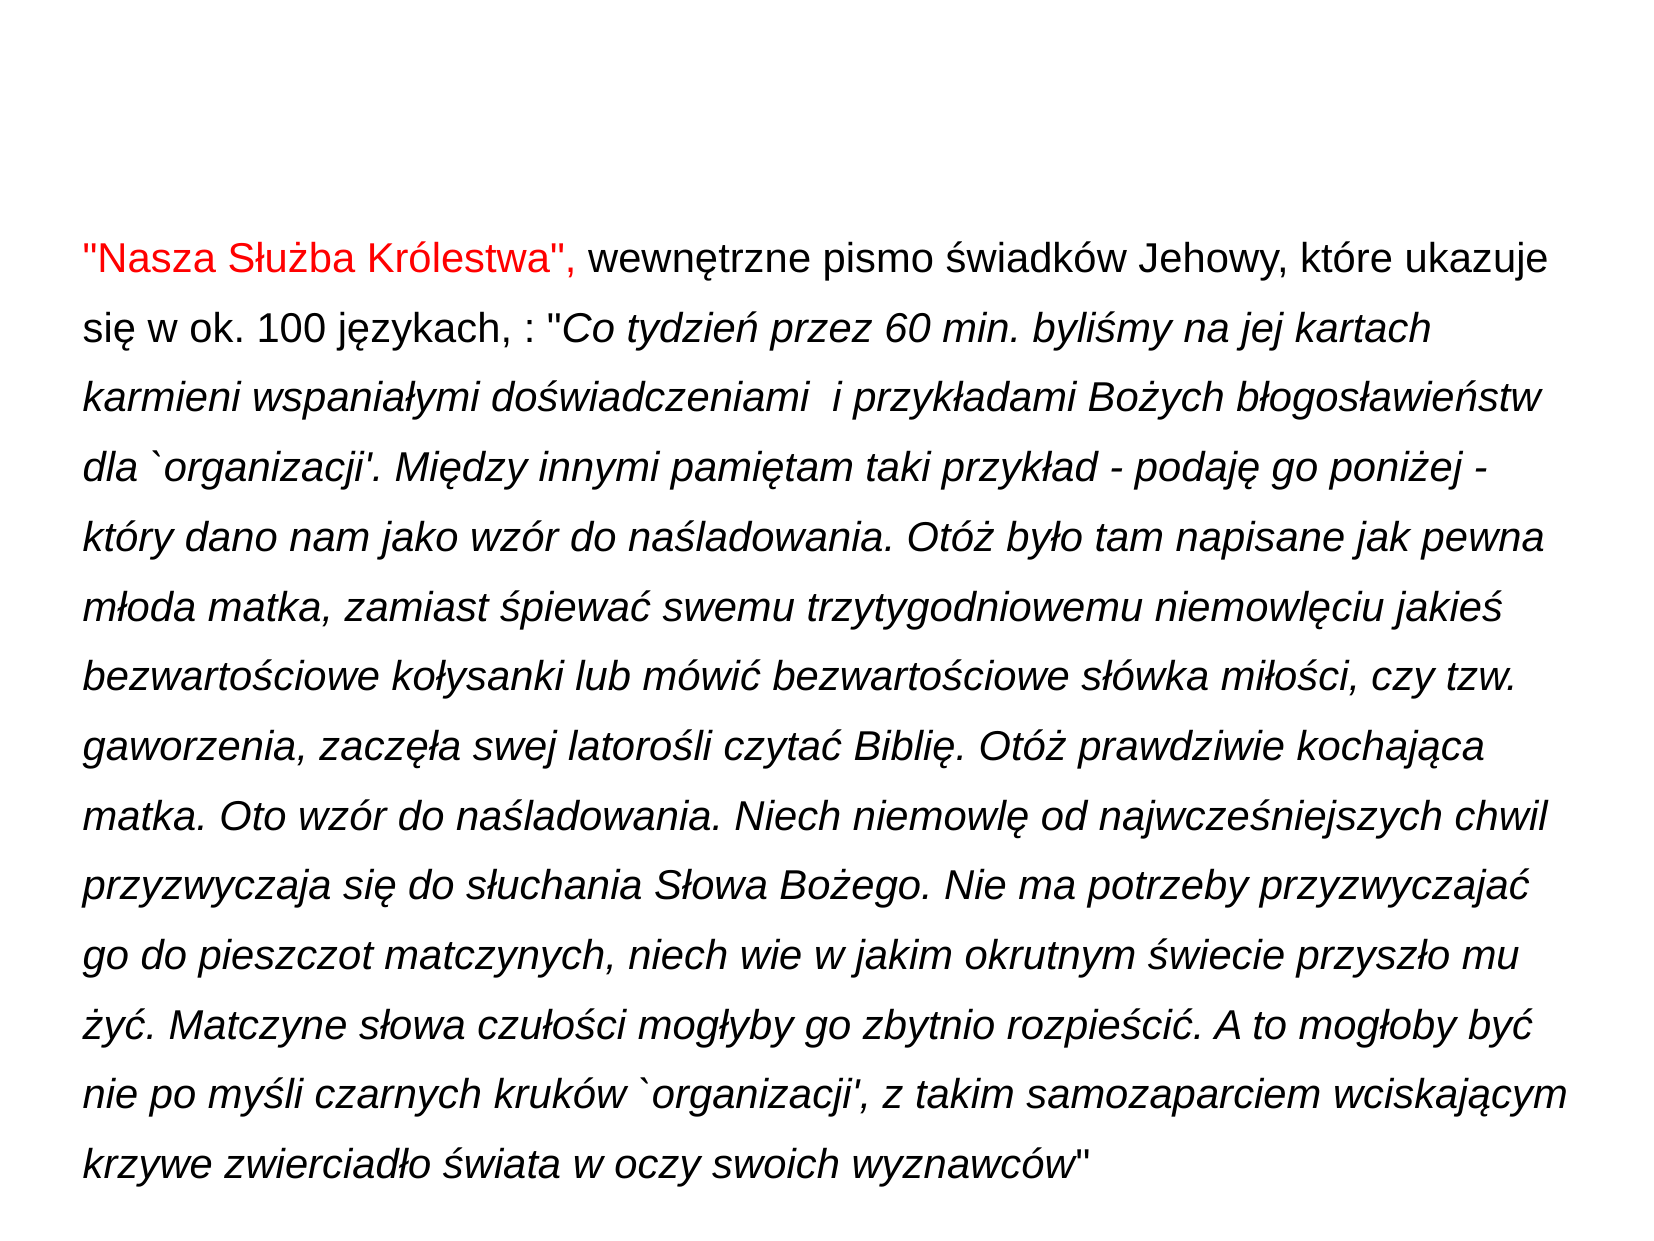

#
"Nasza Służba Królestwa", wewnętrzne pismo świadków Jehowy, które ukazuje się w ok. 100 językach, : "Co tydzień przez 60 min. byliśmy na jej kartach karmieni wspaniałymi doświadczeniami i przykładami Bożych błogosławieństw dla `organizacji'. Między innymi pamiętam taki przykład - podaję go poniżej - który dano nam jako wzór do naśladowania. Otóż było tam napisane jak pewna młoda matka, zamiast śpiewać swemu trzytygodniowemu niemowlęciu jakieś bezwartościowe kołysanki lub mówić bezwartościowe słówka miłości, czy tzw. gaworzenia, zaczęła swej latorośli czytać Biblię. Otóż prawdziwie kochająca matka. Oto wzór do naśladowania. Niech niemowlę od najwcześniejszych chwil przyzwyczaja się do słuchania Słowa Bożego. Nie ma potrzeby przyzwyczajać go do pieszczot matczynych, niech wie w jakim okrutnym świecie przyszło mu żyć. Matczyne słowa czułości mogłyby go zbytnio rozpieścić. A to mogłoby być nie po myśli czarnych kruków `organizacji', z takim samozaparciem wciskającym krzywe zwierciadło świata w oczy swoich wyznawców"